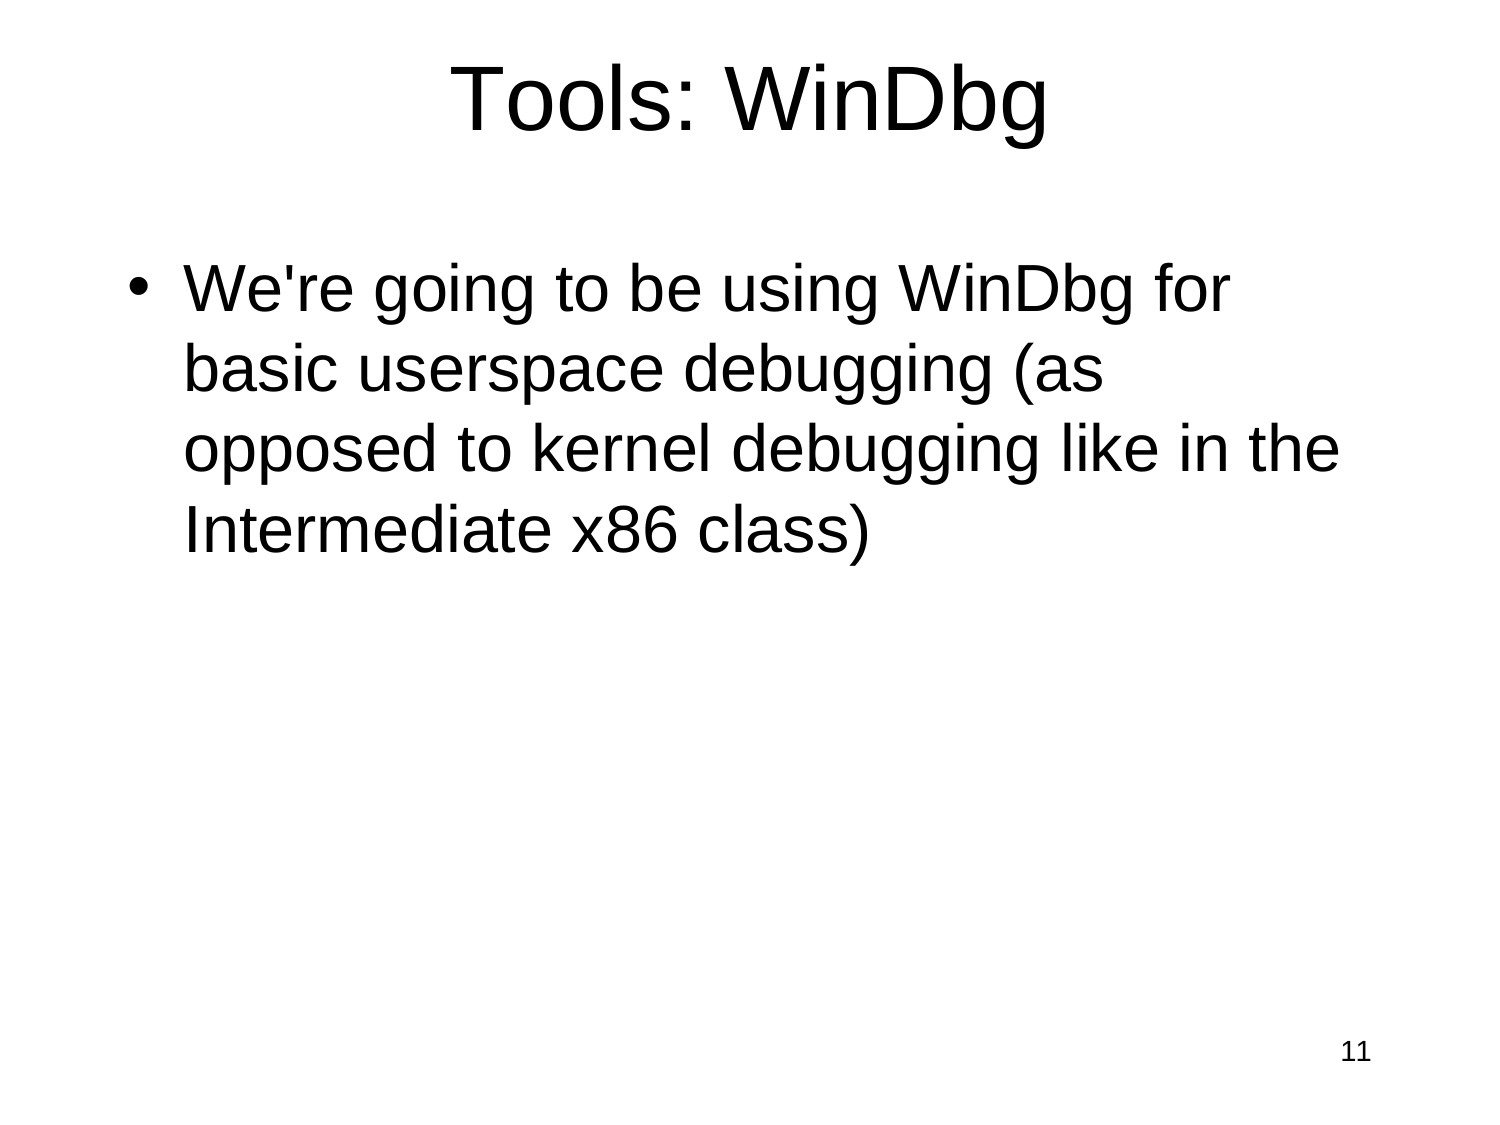

# Tools: WinDbg
We're going to be using WinDbg for basic userspace debugging (as opposed to kernel debugging like in the Intermediate x86 class)